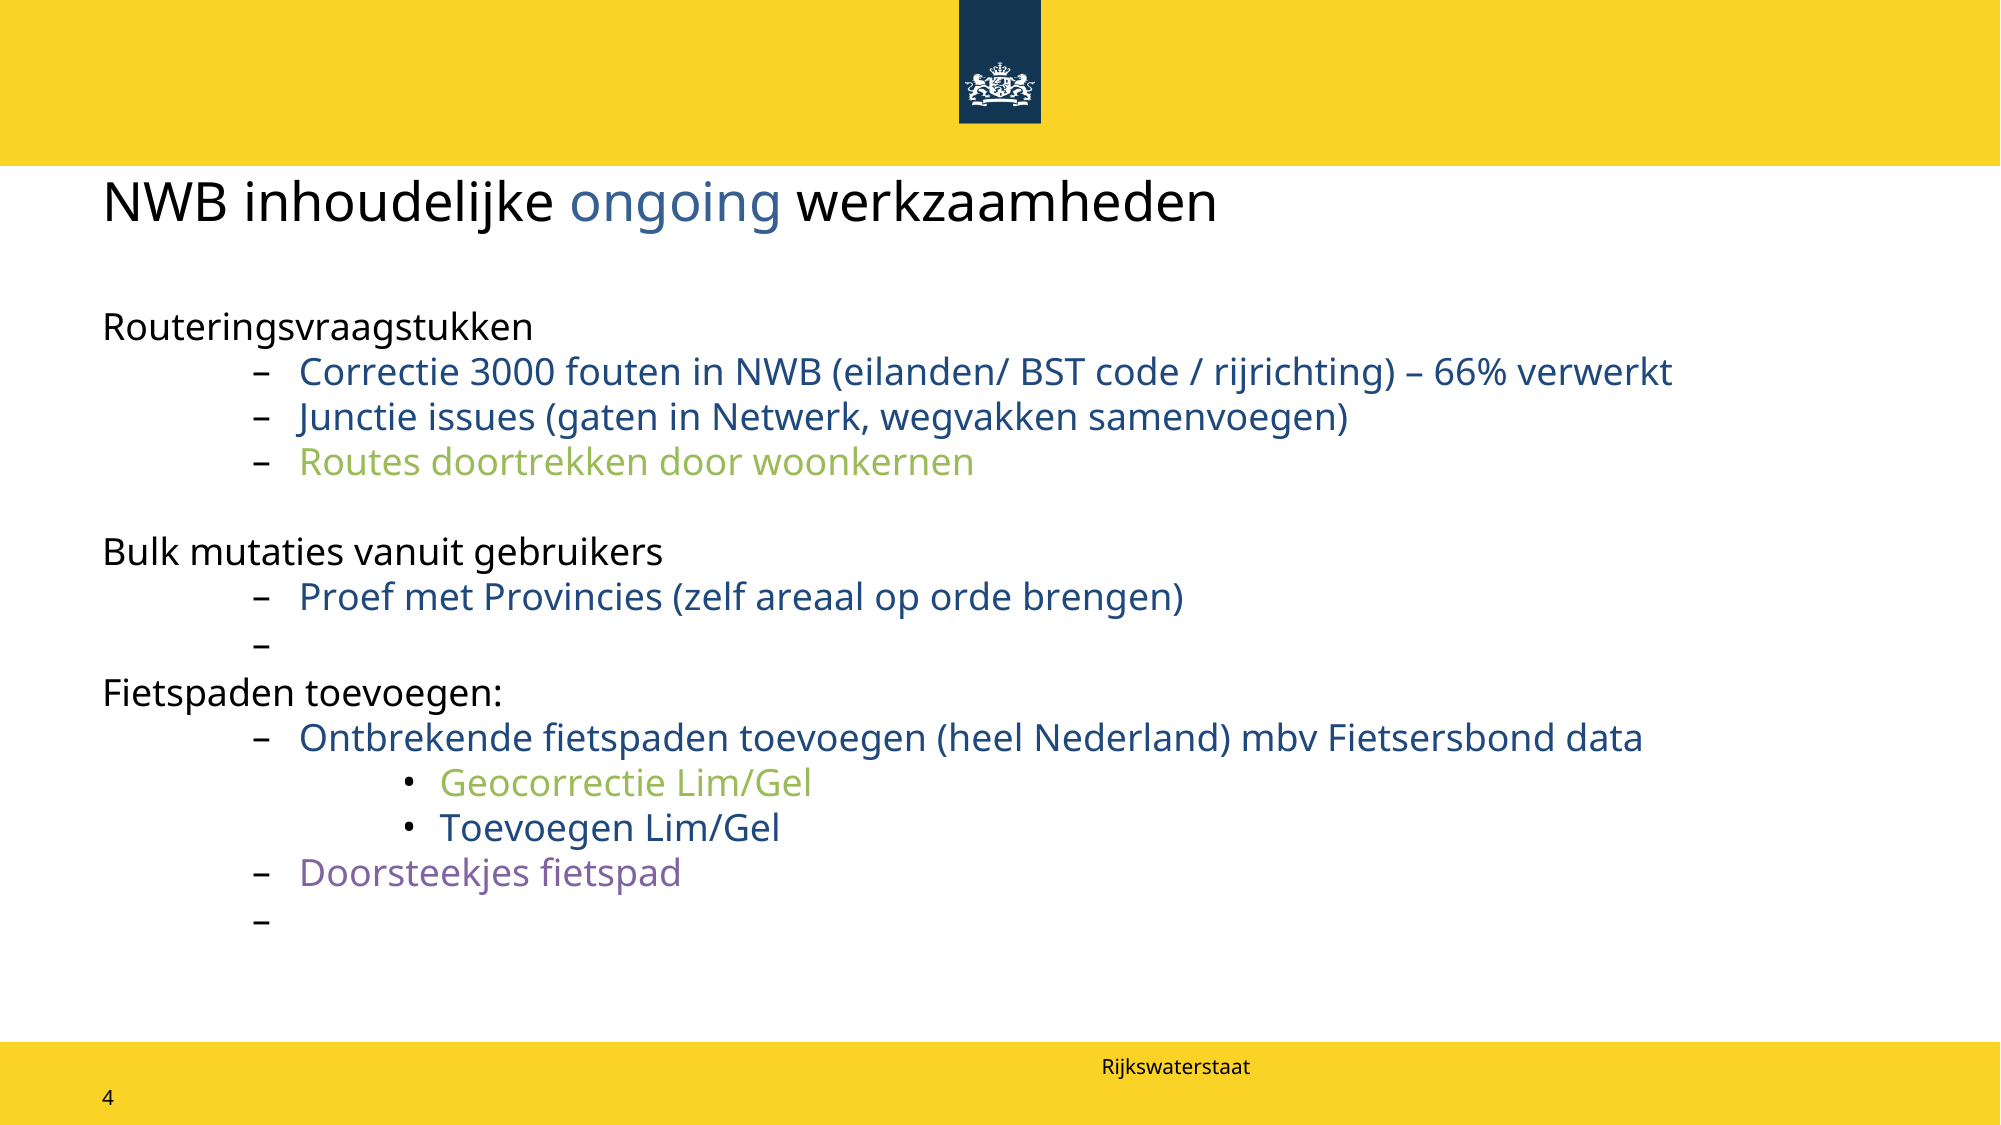

# NWB inhoudelijke ongoing werkzaamheden
Routeringsvraagstukken
Correctie 3000 fouten in NWB (eilanden/ BST code / rijrichting) – 66% verwerkt
Junctie issues (gaten in Netwerk, wegvakken samenvoegen)
Routes doortrekken door woonkernen
Bulk mutaties vanuit gebruikers
Proef met Provincies (zelf areaal op orde brengen)
Fietspaden toevoegen:
Ontbrekende fietspaden toevoegen (heel Nederland) mbv Fietsersbond data
Geocorrectie Lim/Gel
Toevoegen Lim/Gel
Doorsteekjes fietspad